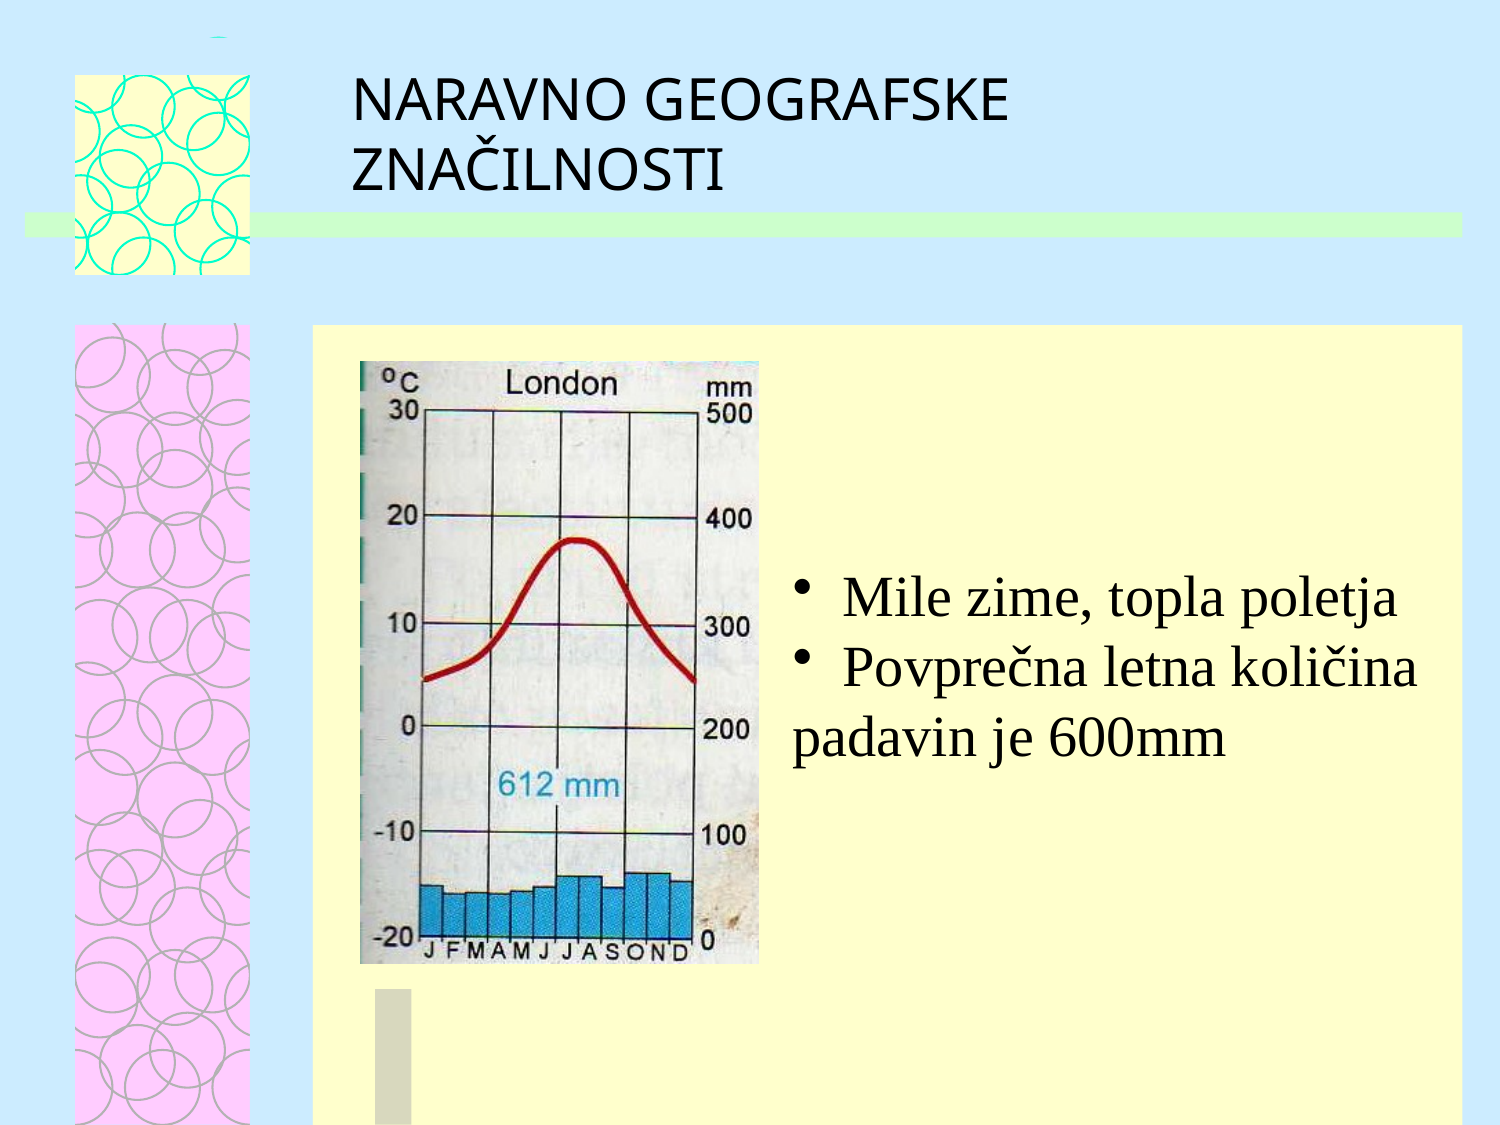

NARAVNO GEOGRAFSKE ZNAČILNOSTI
 Mile zime, topla poletja
 Povprečna letna količina
padavin je 600mm